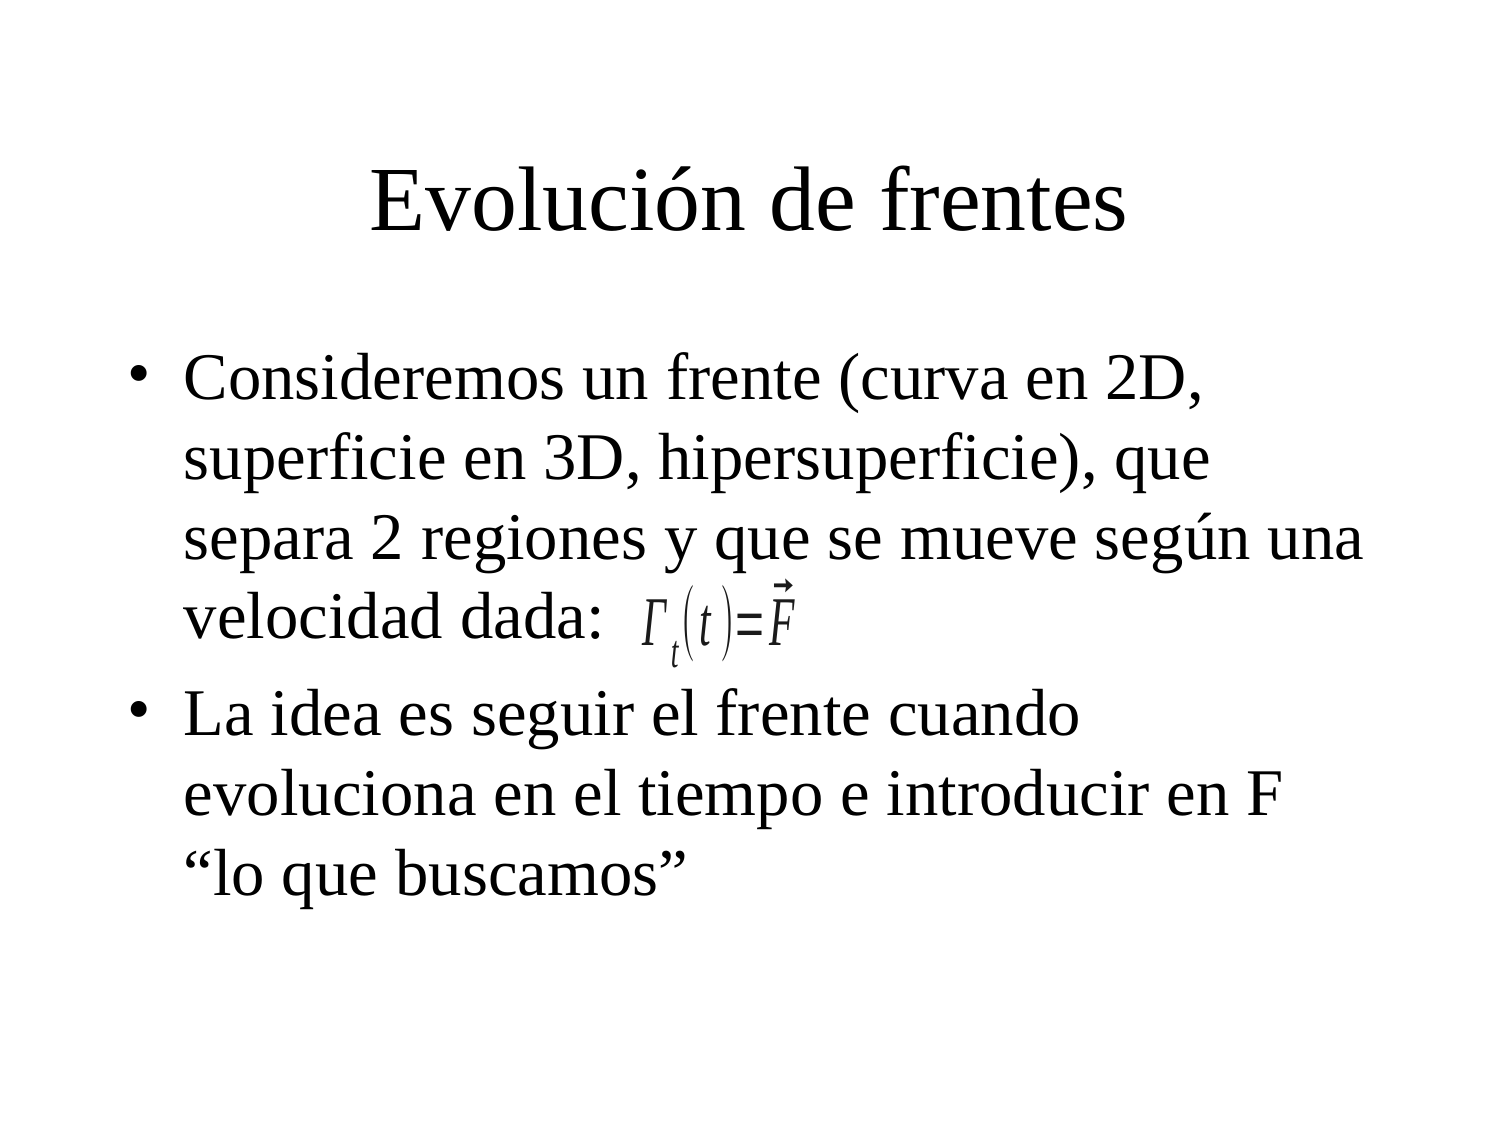

Evolución de frentes
Consideremos un frente (curva en 2D, superficie en 3D, hipersuperficie), que separa 2 regiones y que se mueve según una velocidad dada:
La idea es seguir el frente cuando evoluciona en el tiempo e introducir en F “lo que buscamos”